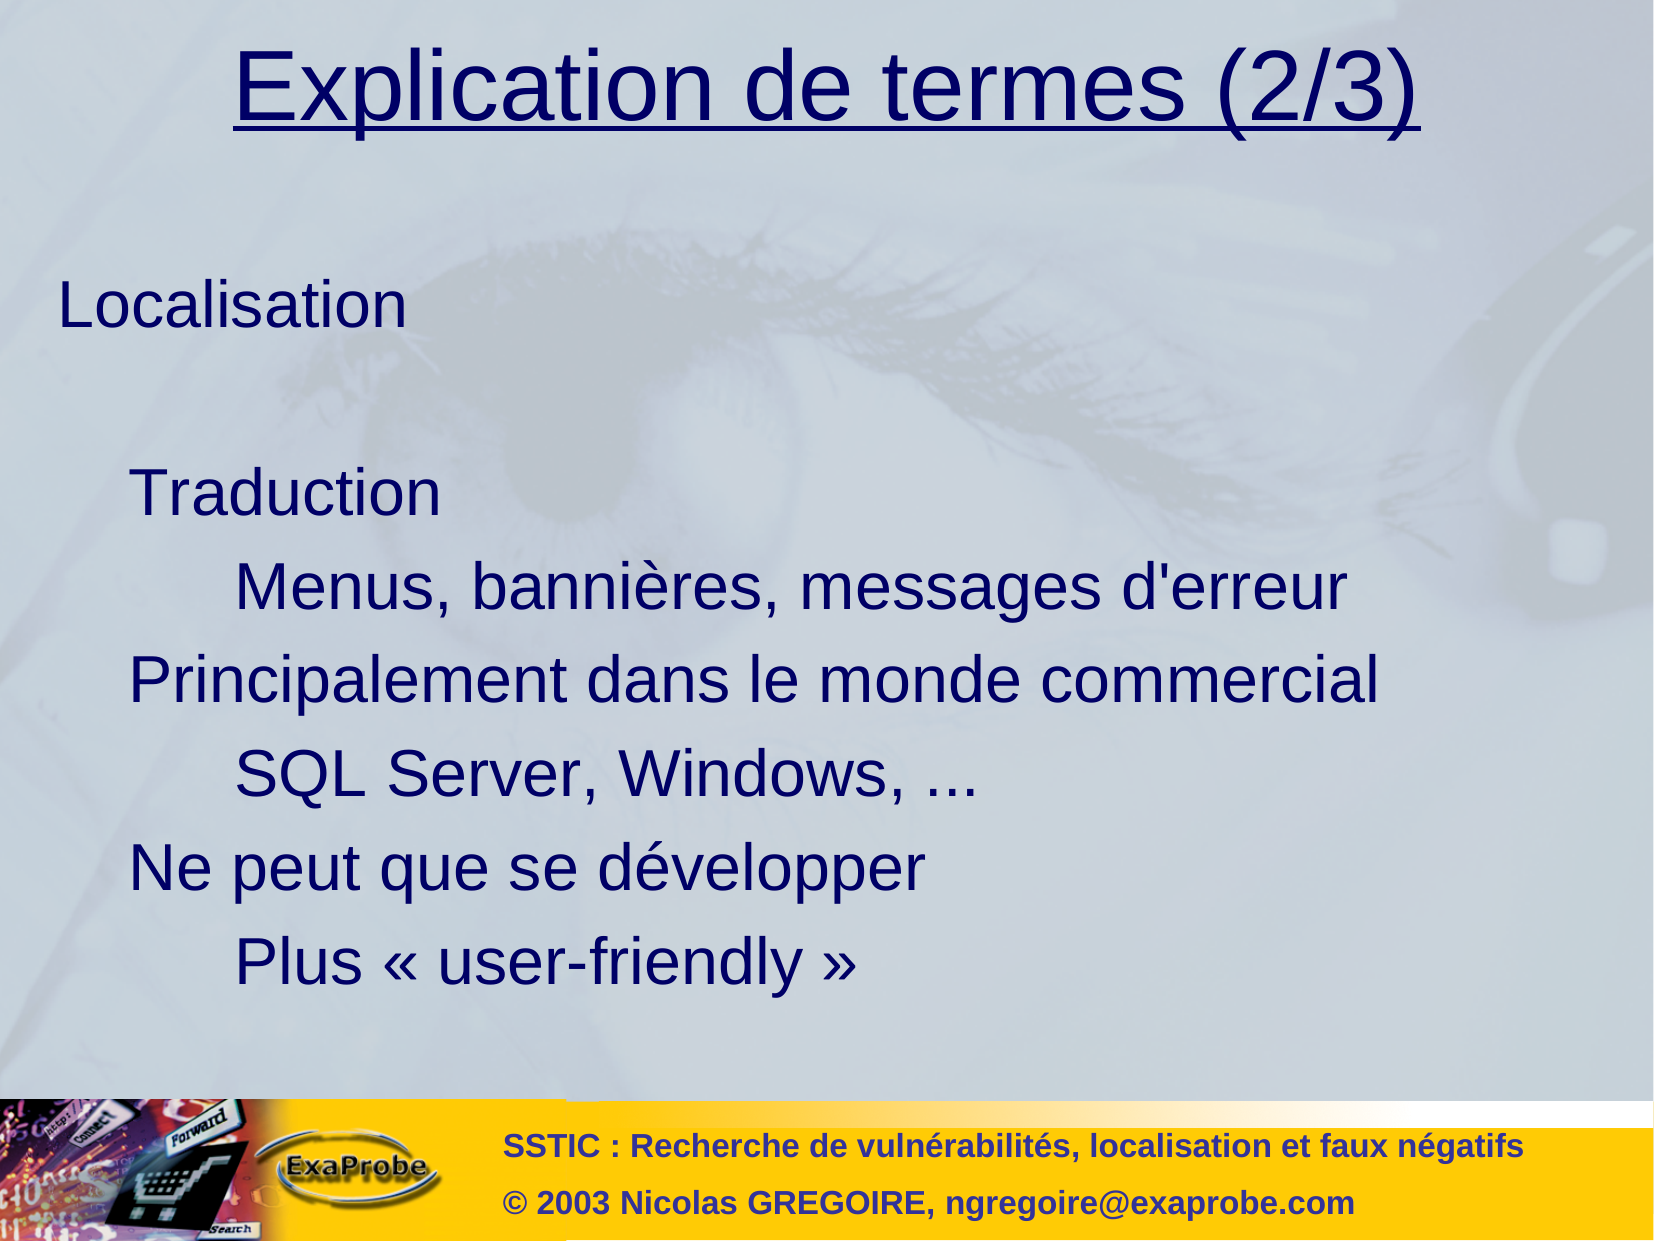

# Explication de termes (2/3)
 Localisation
 Traduction
 Menus, bannières, messages d'erreur
 Principalement dans le monde commercial
 SQL Server, Windows, ...
 Ne peut que se développer
 Plus « user-friendly »